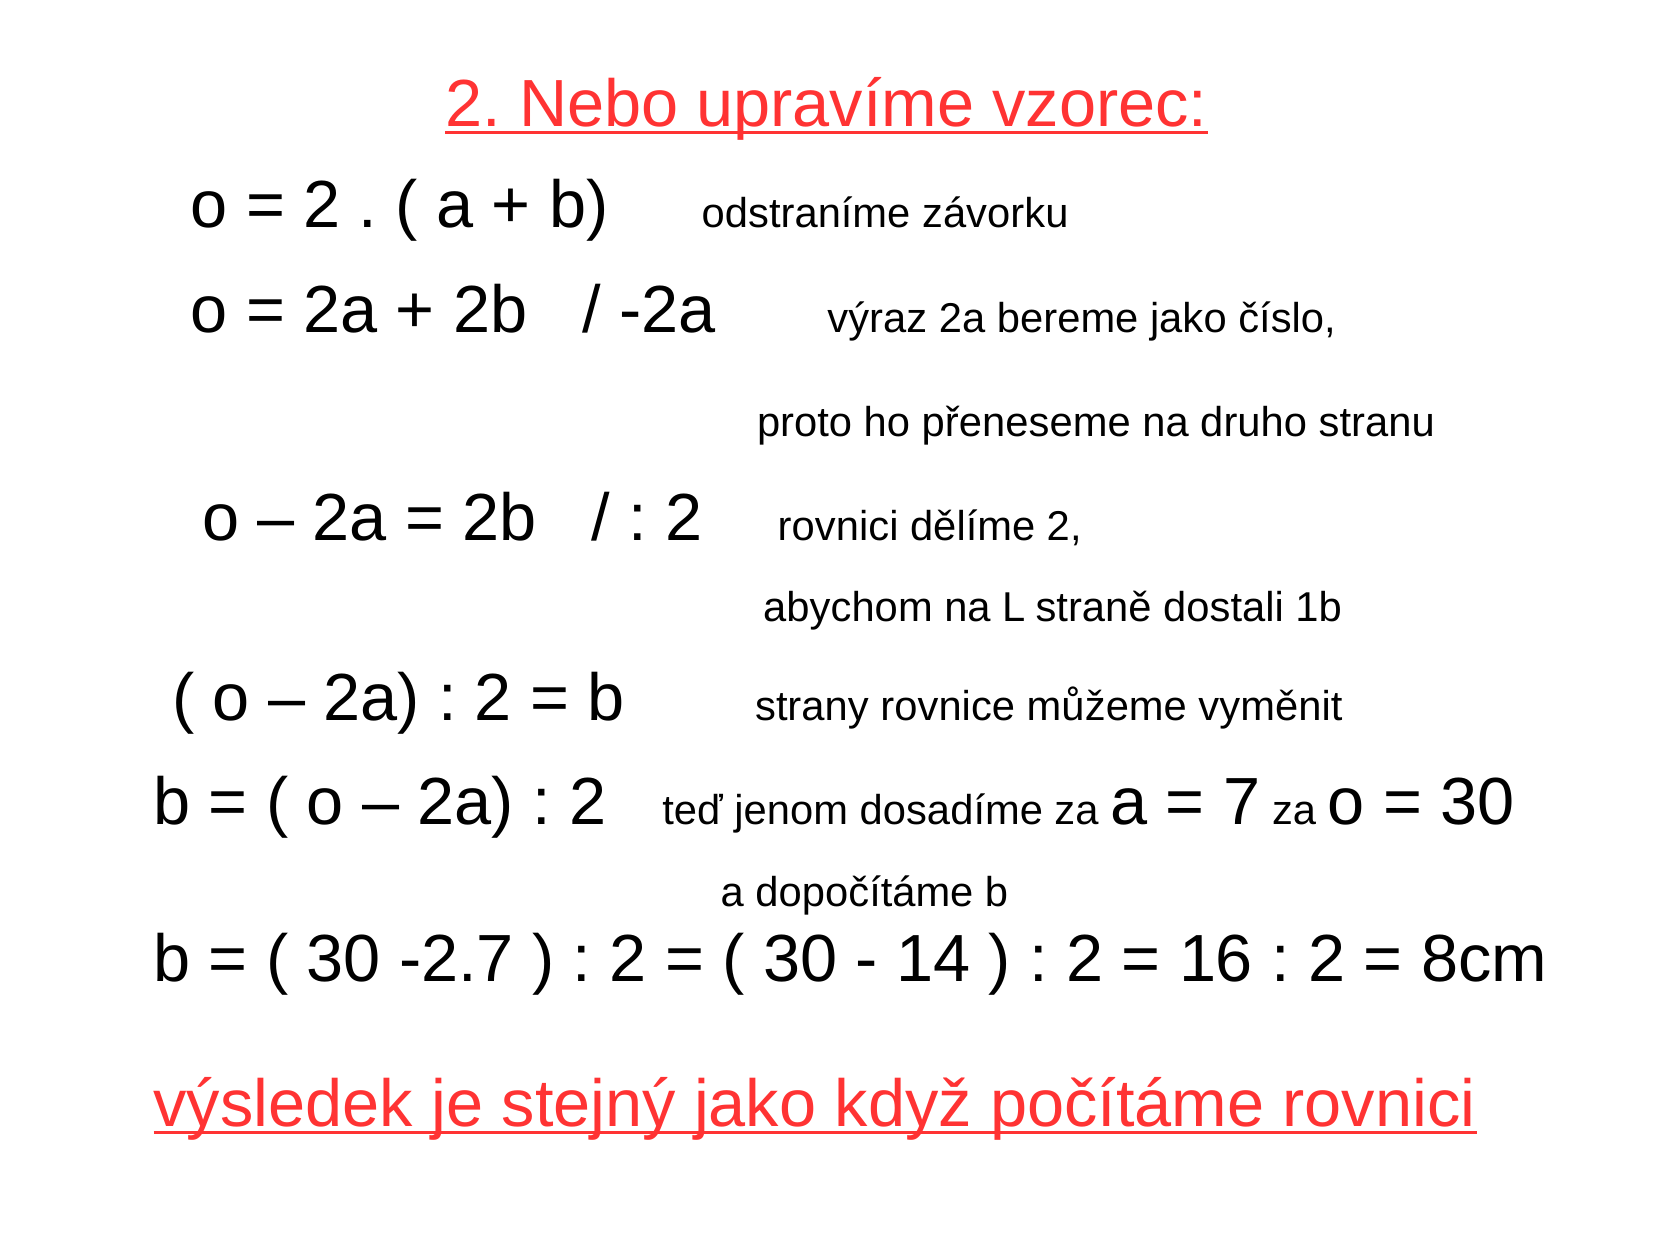

# 2. Nebo upravíme vzorec:
 o = 2 . ( a + b) odstraníme závorku
 o = 2a + 2b / -2a výraz 2a bereme jako číslo,
 proto ho přeneseme na druho stranu
 o – 2a = 2b / : 2 rovnici dělíme 2,
 abychom na L straně dostali 1b
 ( o – 2a) : 2 = b strany rovnice můžeme vyměnit
b = ( o – 2a) : 2 teď jenom dosadíme za a = 7 za o = 30
a dopočítáme b
b = ( 30 -2.7 ) : 2 = ( 30 - 14 ) : 2 = 16 : 2 = 8cm
výsledek je stejný jako když počítáme rovnici